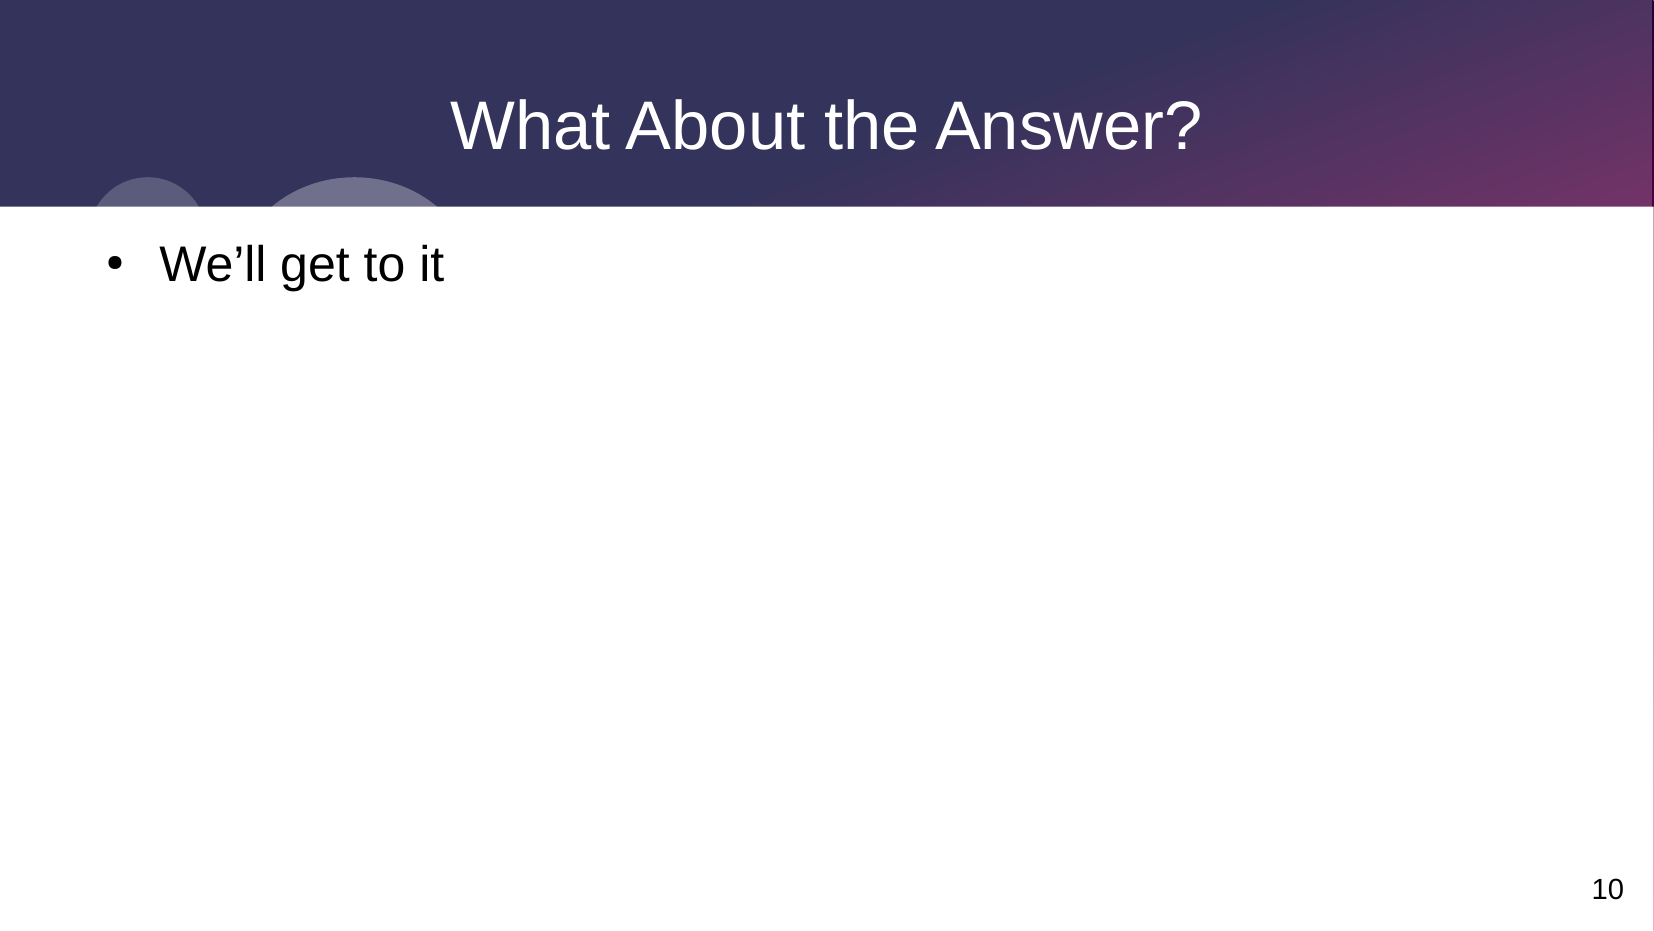

# What About the Answer?
We’ll get to it